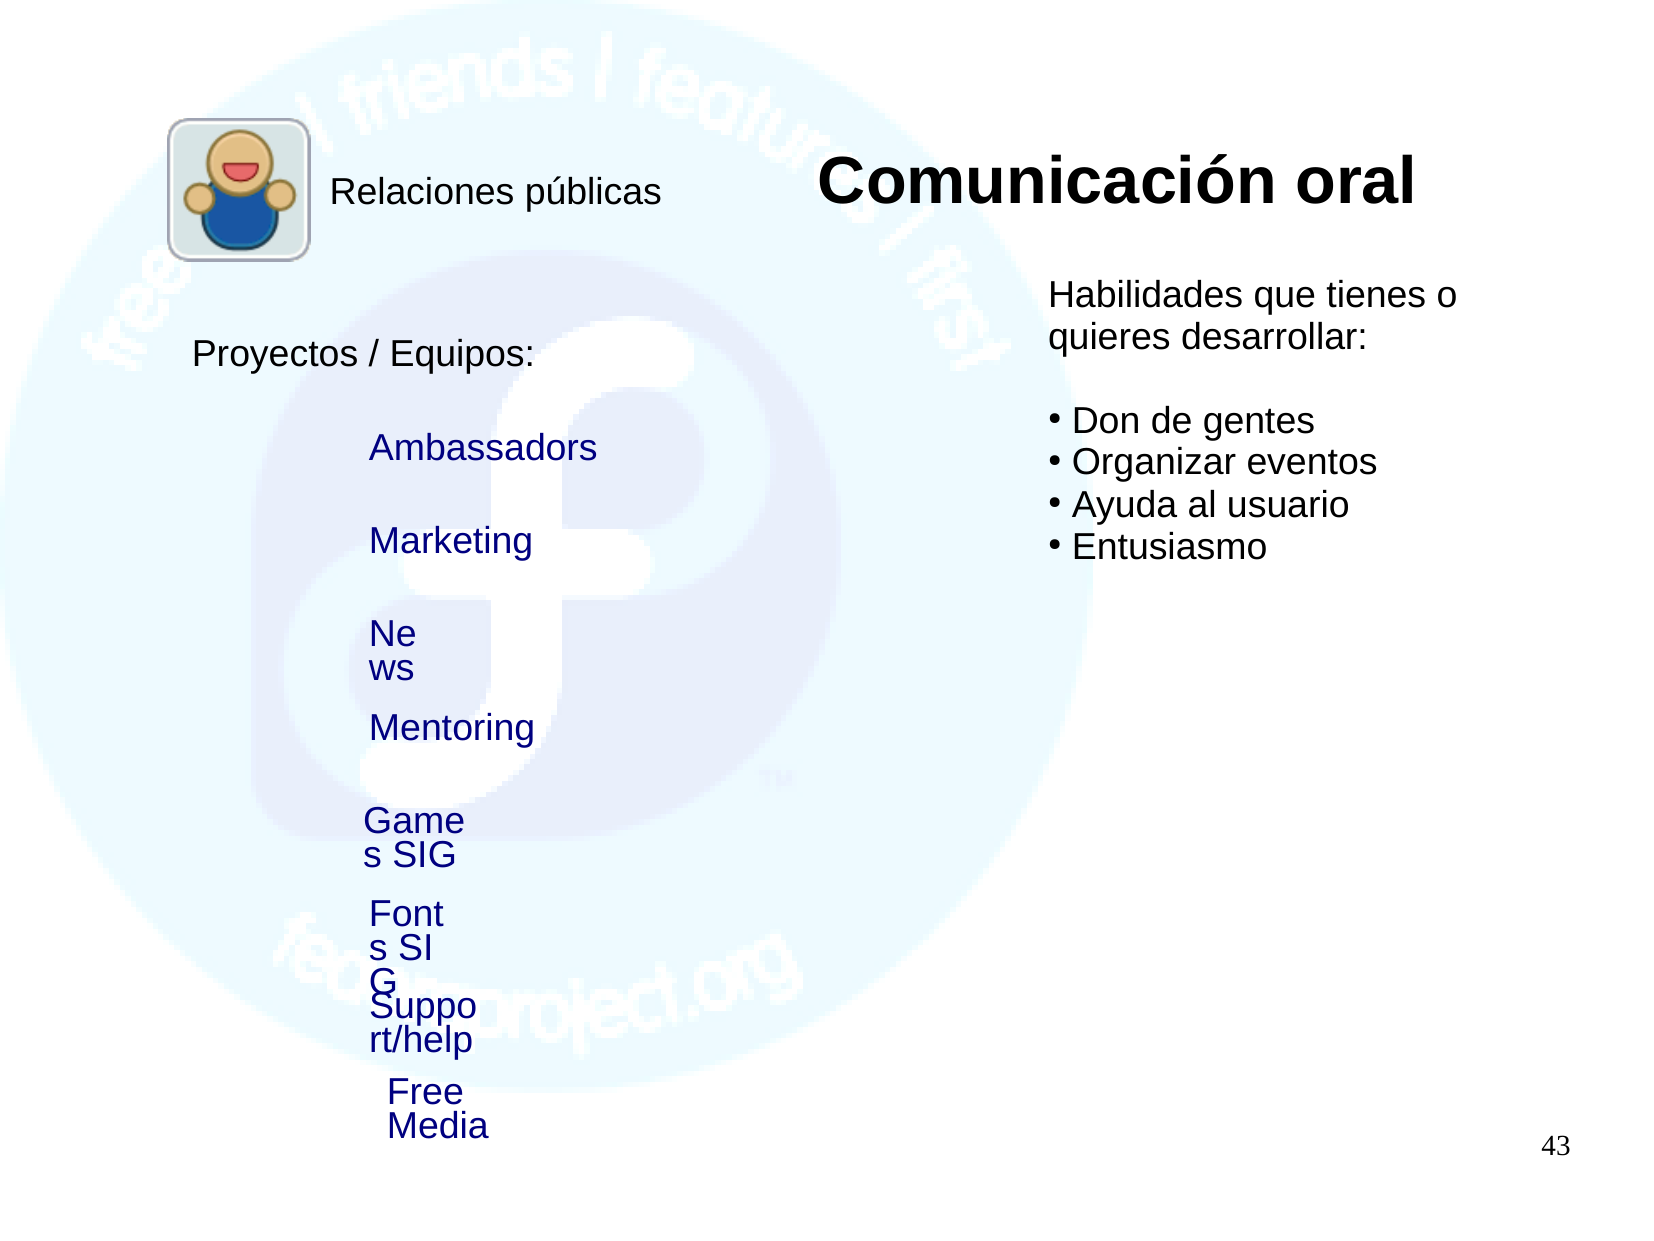

Relaciones públicas
Comunicación oral
Habilidades que tienes o quieres desarrollar:
 Don de gentes
 Organizar eventos
 Ayuda al usuario
 Entusiasmo
Proyectos / Equipos:
Ambassadors
Marketing
News
Mentoring
Games SIG
Fonts SIG
Support/help
Free Media
43